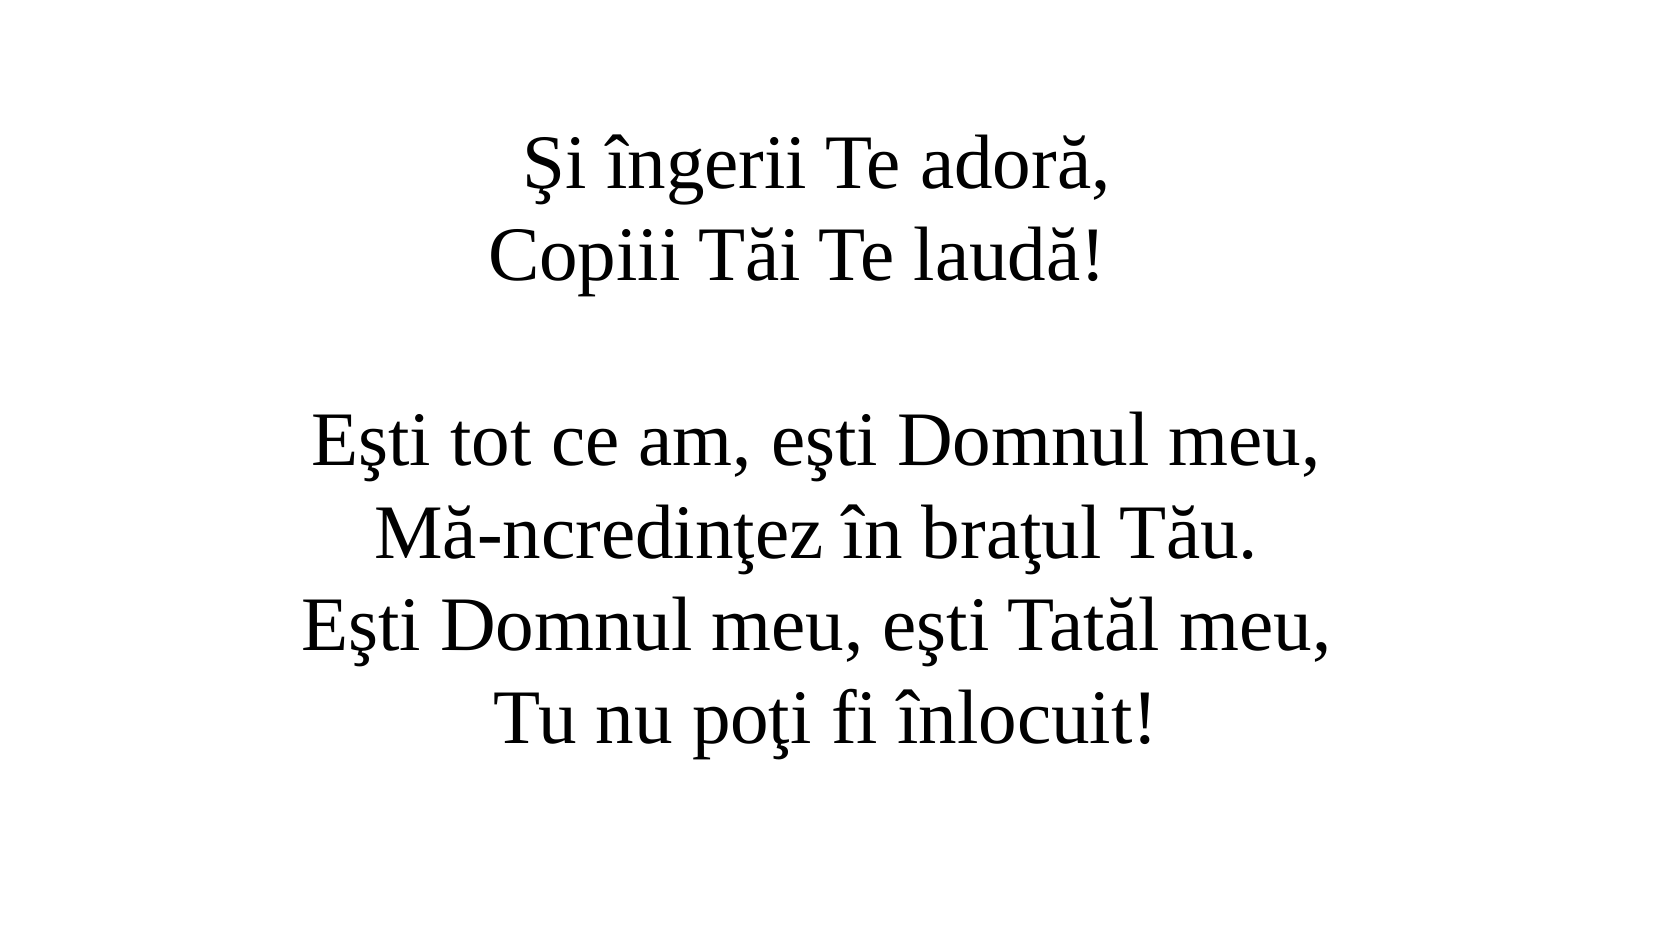

# Şi îngerii Te adoră,
Copiii Tăi Te laudă!
Eşti tot ce am, eşti Domnul meu,
Mă-ncredinţez în braţul Tău.
Eşti Domnul meu, eşti Tatăl meu,
Tu nu poţi fi înlocuit!